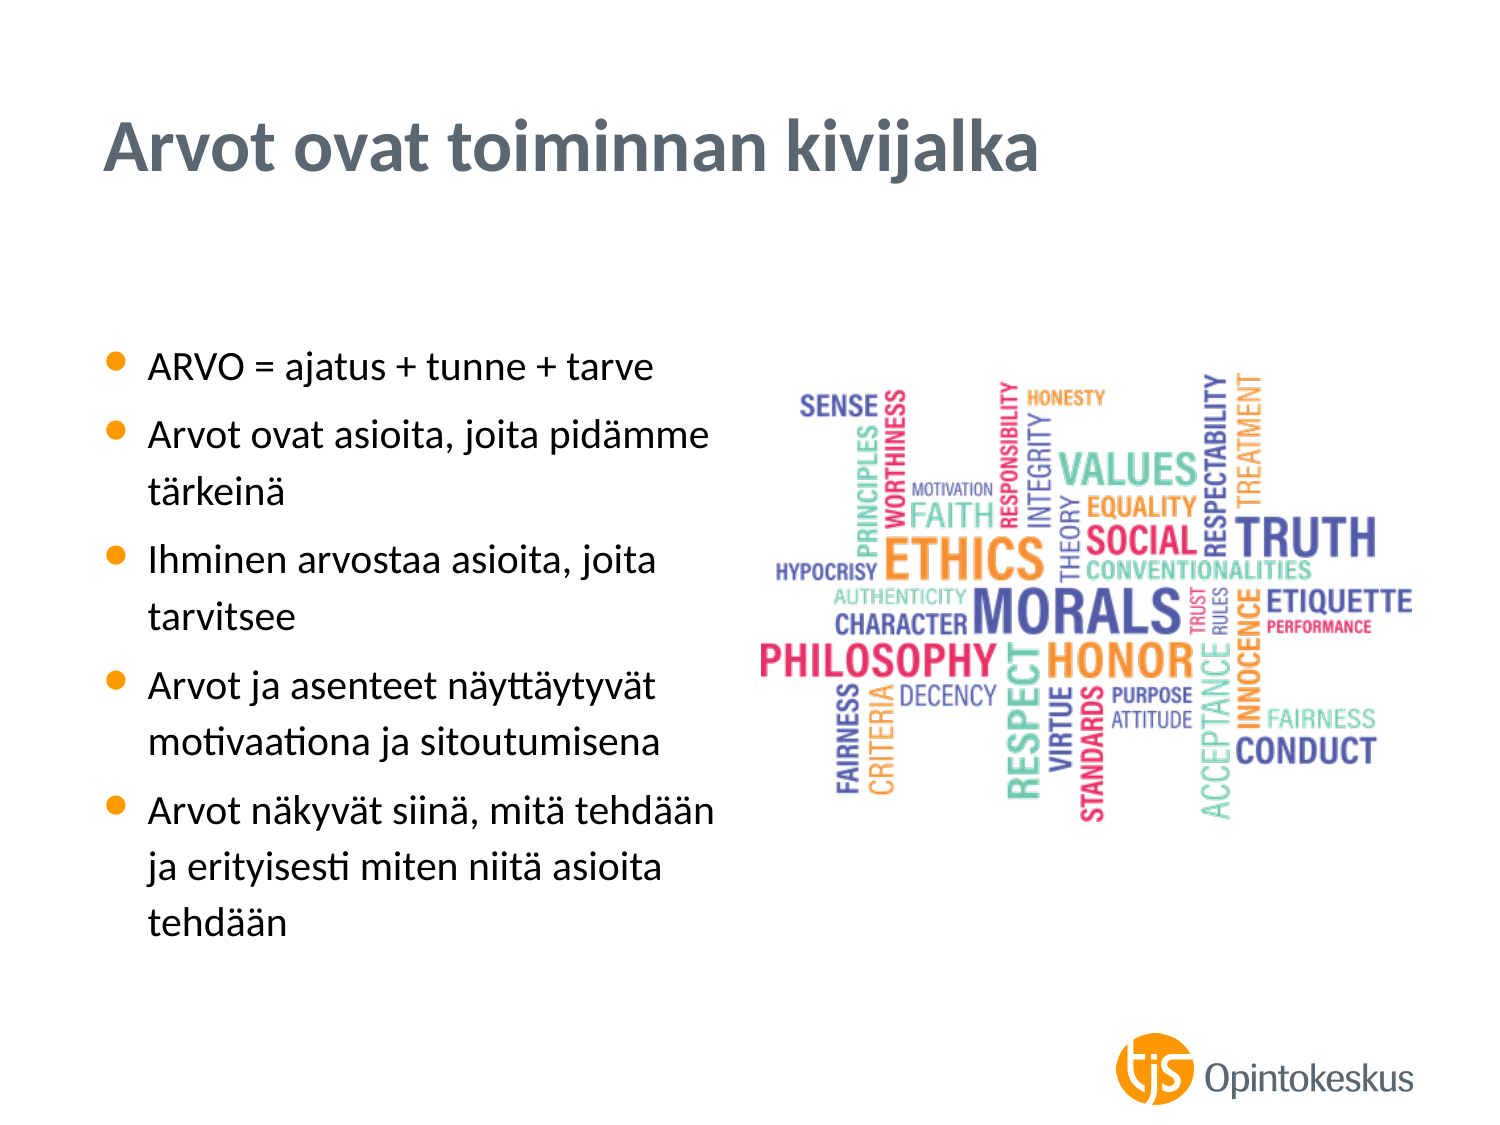

Arvot ovat toiminnan kivijalka
# ARVO = ajatus + tunne + tarve
Arvot ovat asioita, joita pidämme tärkeinä
Ihminen arvostaa asioita, joita tarvitsee
Arvot ja asenteet näyttäytyvät motivaationa ja sitoutumisena
Arvot näkyvät siinä, mitä tehdään ja erityisesti miten niitä asioita tehdään